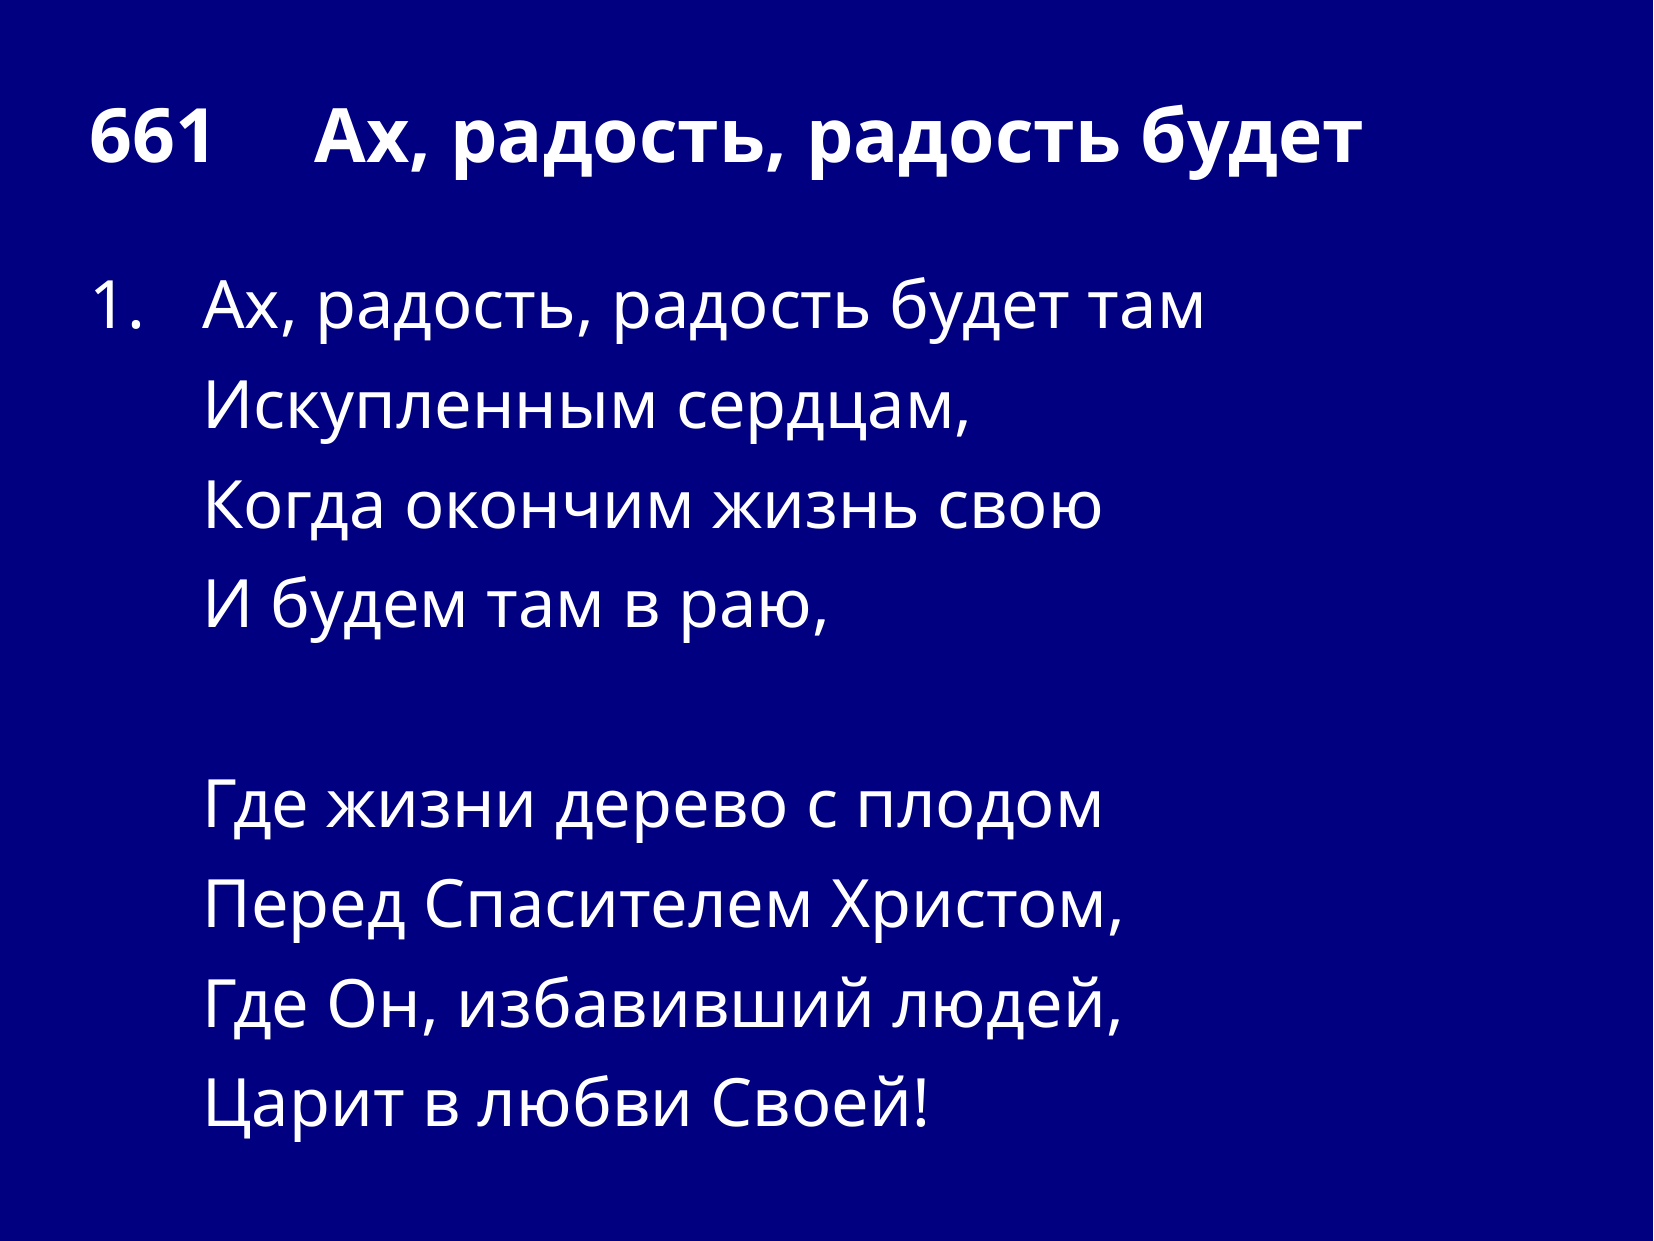

661	Ах, радость, радость будет
1.	Ах, радость, радость будет там
	Искупленным сердцам,
	Когда окончим жизнь свою
	И будем там в раю,
	Где жизни дерево с плодом
	Перед Спасителем Христом,
	Где Он, избавивший людей,
	Царит в любви Своей!